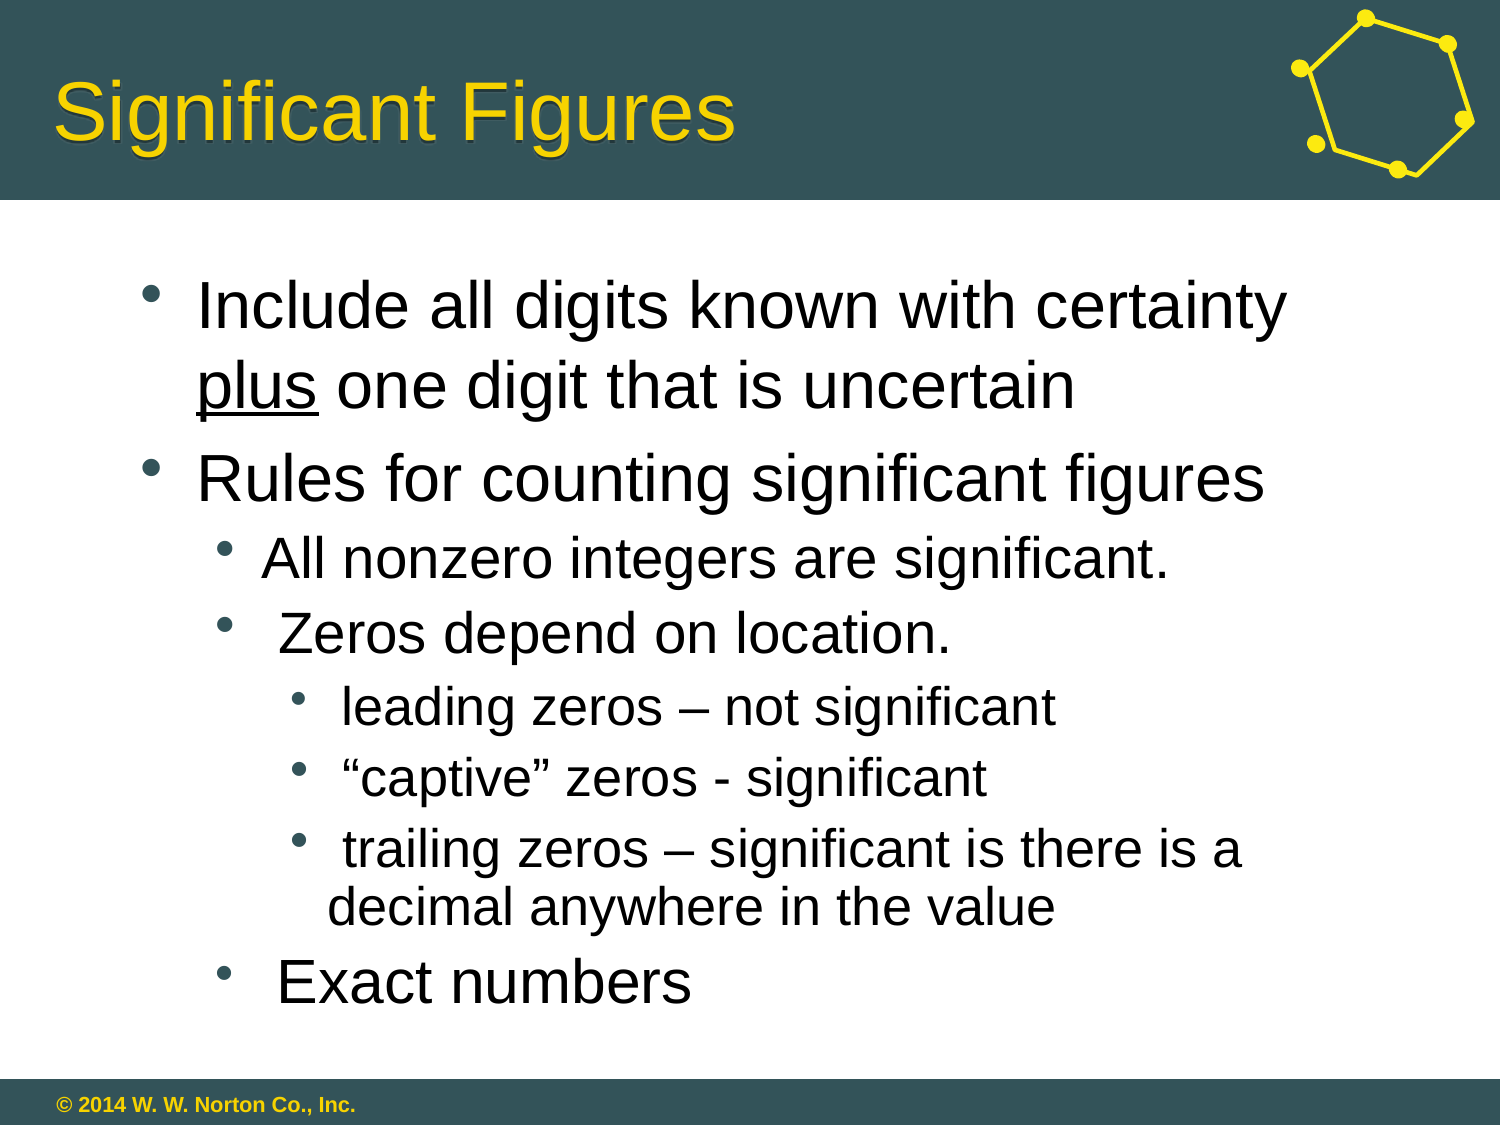

Significant Figures
# Include all digits known with certainty plus one digit that is uncertain
Rules for counting significant figures
All nonzero integers are significant.
 Zeros depend on location.
 leading zeros – not significant
 “captive” zeros - significant
 trailing zeros – significant is there is a decimal anywhere in the value
 Exact numbers